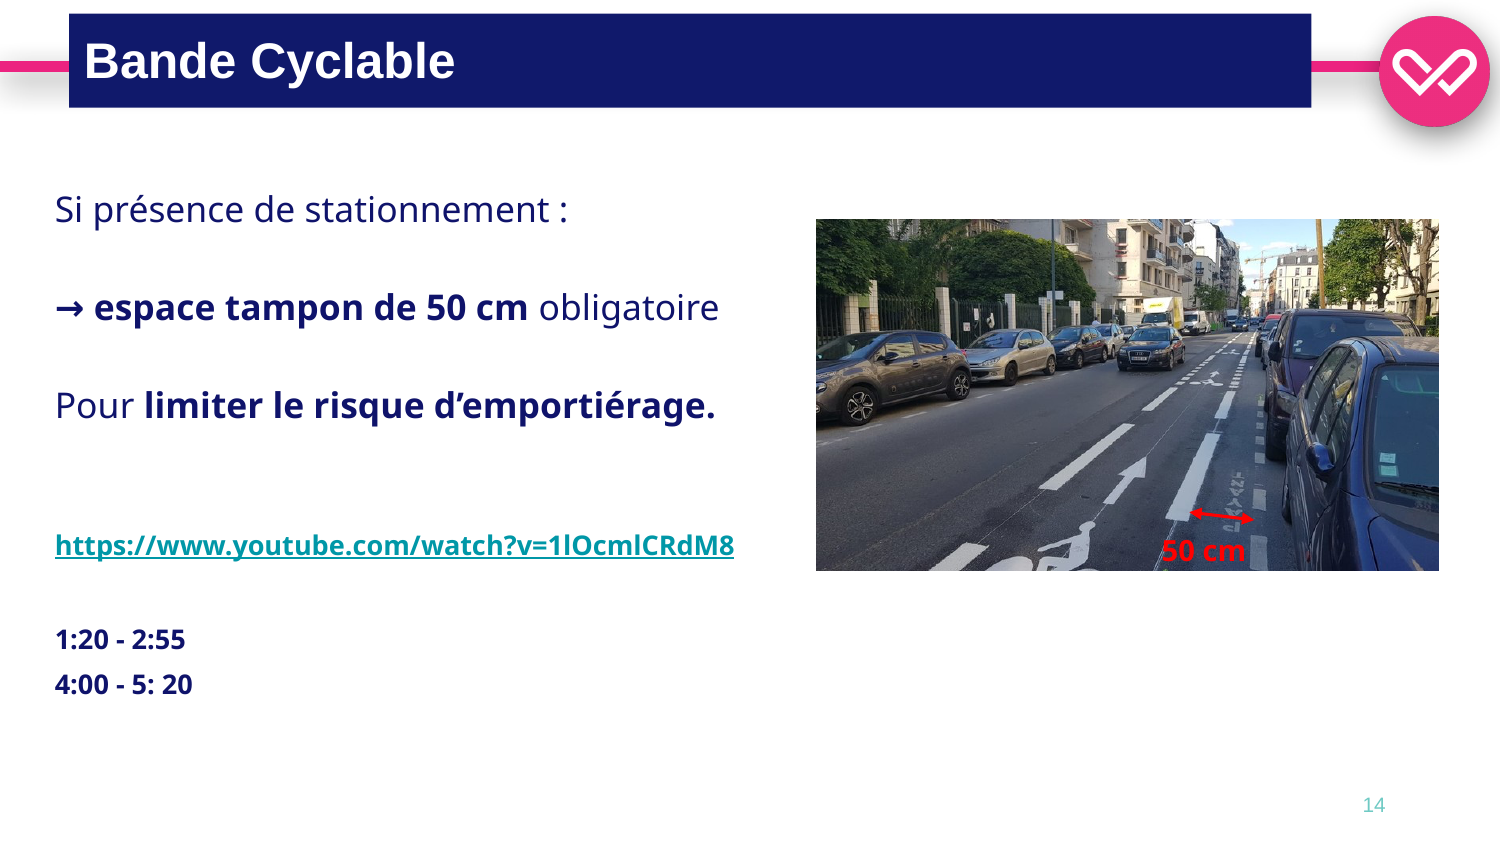

# Bande Cyclable
Si présence de stationnement :
→ espace tampon de 50 cm obligatoire
Pour limiter le risque d’emportiérage.
https://www.youtube.com/watch?v=1lOcmlCRdM8
1:20 - 2:55
4:00 - 5: 20
50 cm